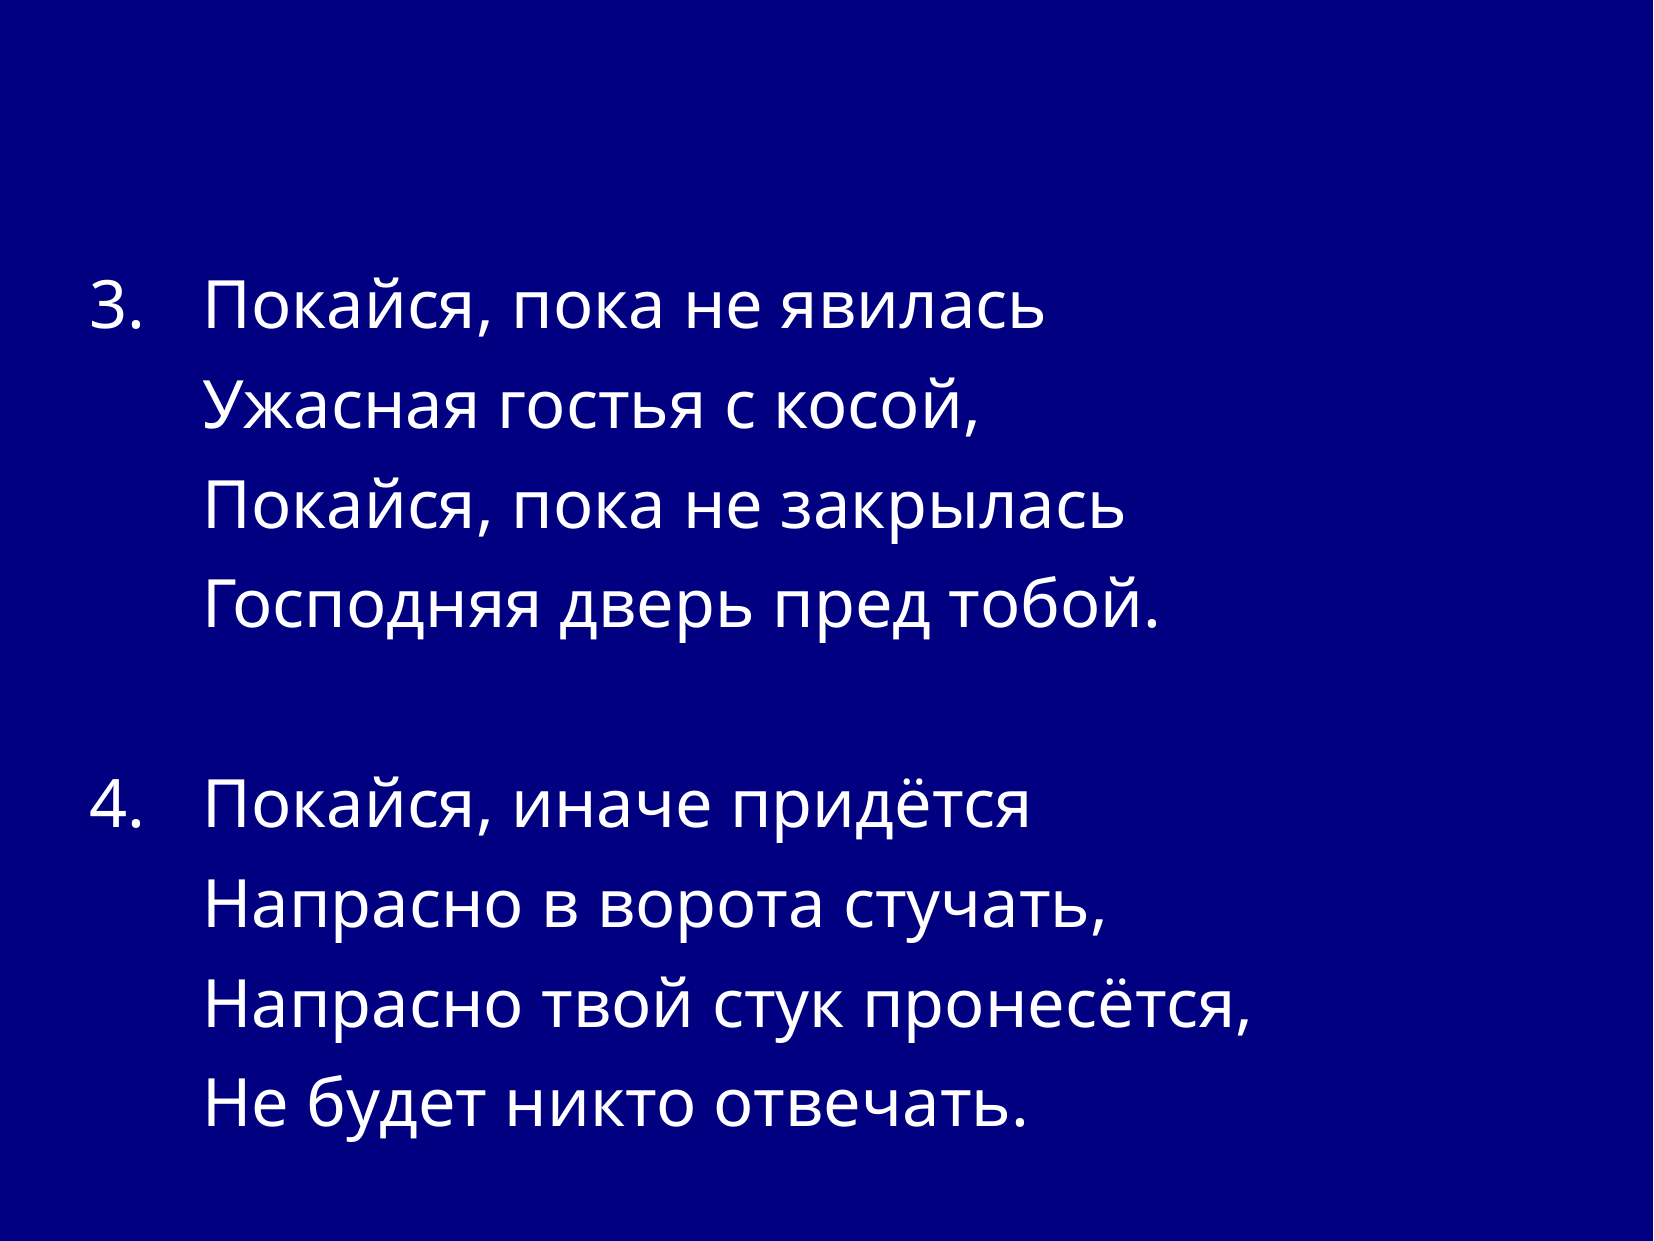

3.	Покайся, пока не явилась
	Ужасная гостья с косой,
	Покайся, пока не закрылась
	Господняя дверь пред тобой.
4.	Покайся, иначе придётся
	Напрасно в ворота стучать,
	Напрасно твой стук пронесётся,
	Не будет никто отвечать.